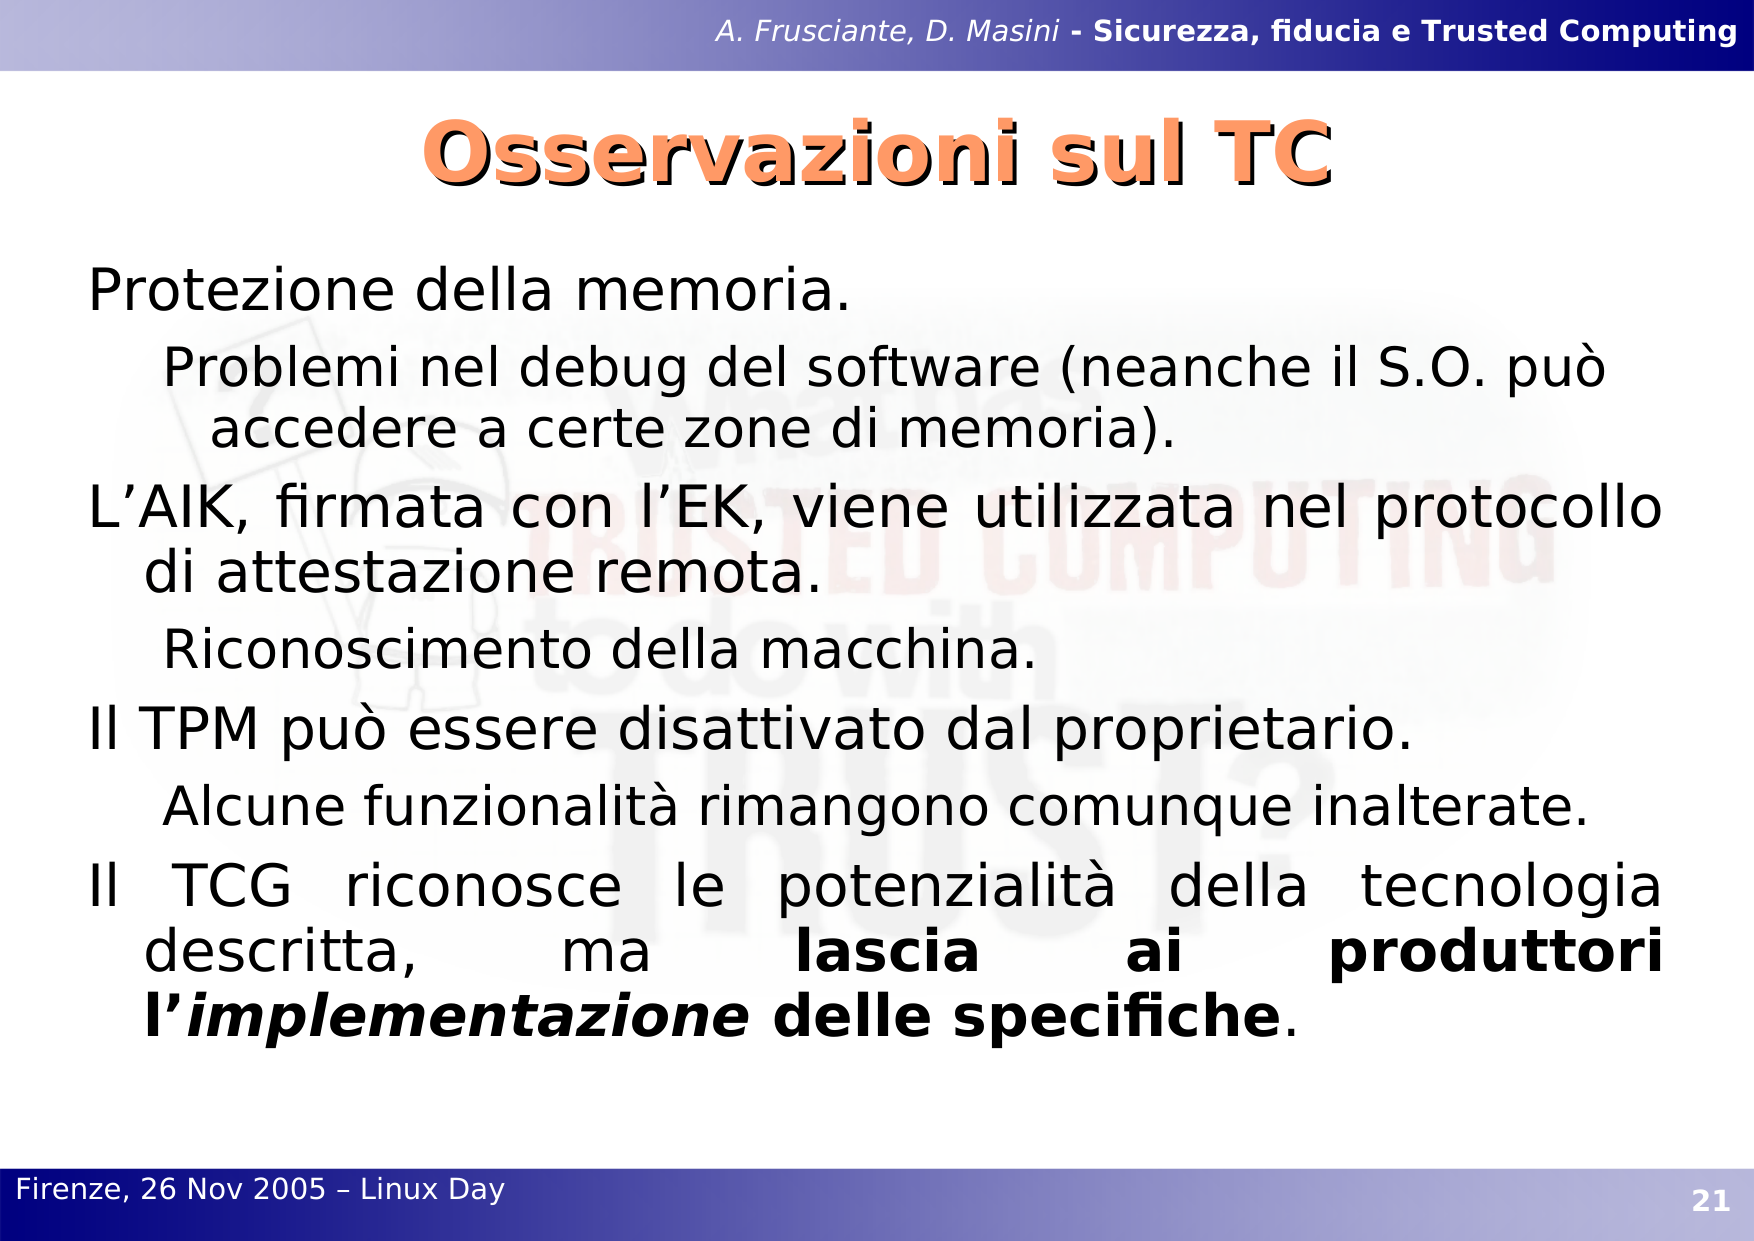

A. Frusciante, D. Masini - Sicurezza, fiducia e Trusted Computing
# Osservazioni sul TC
Protezione della memoria.
Problemi nel debug del software (neanche il S.O. può accedere a certe zone di memoria).
L’AIK, firmata con l’EK, viene utilizzata nel protocollo di attestazione remota.
Riconoscimento della macchina.
Il TPM può essere disattivato dal proprietario.
Alcune funzionalità rimangono comunque inalterate.
Il TCG riconosce le potenzialità della tecnologia descritta, ma lascia ai produttori l’implementazione delle specifiche.
Firenze, 26 Nov 2005 – Linux Day